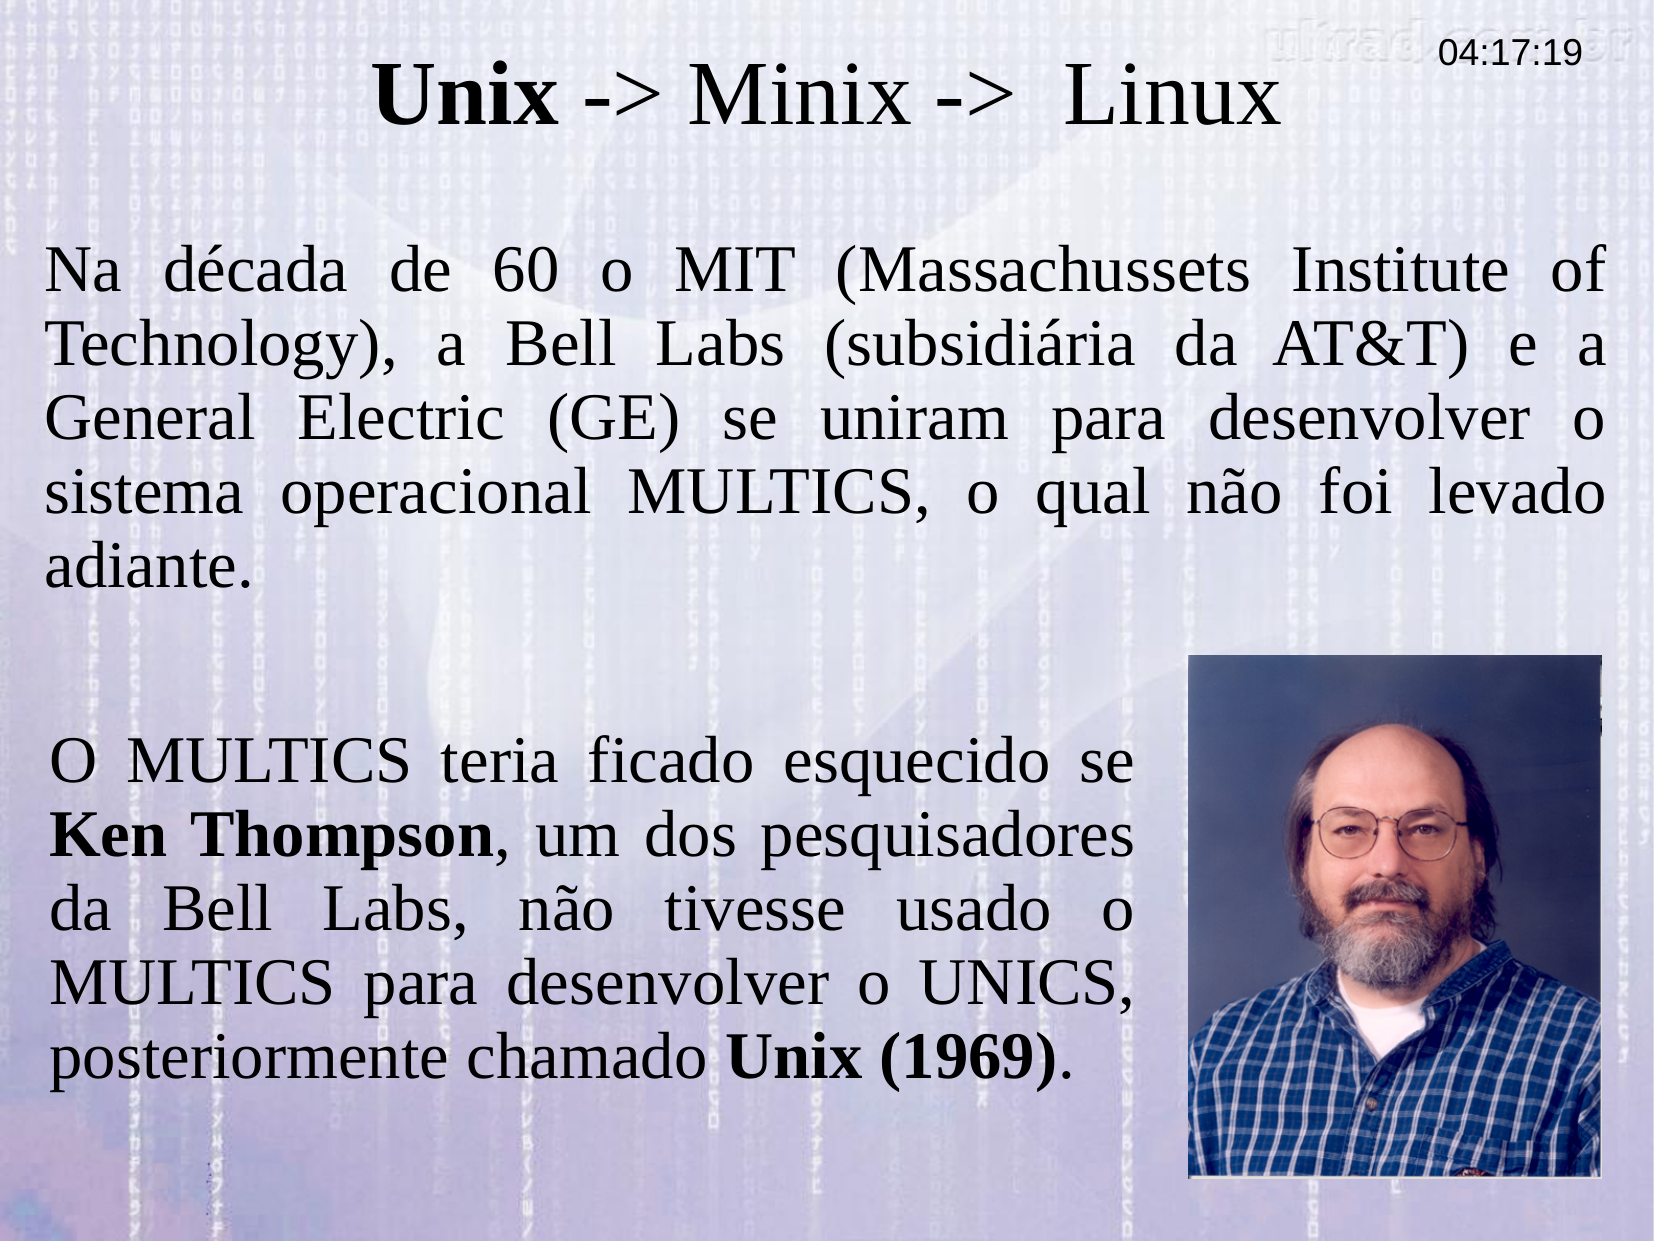

03:10:28
Unix -> Minix -> Linux
Na década de 60 o MIT (Massachussets Institute of Technology), a Bell Labs (subsidiária da AT&T) e a General Electric (GE) se uniram para desenvolver o sistema operacional MULTICS, o qual não foi levado adiante.
O MULTICS teria ficado esquecido se Ken Thompson, um dos pesquisadores da Bell Labs, não tivesse usado o MULTICS para desenvolver o UNICS, posteriormente chamado Unix (1969).